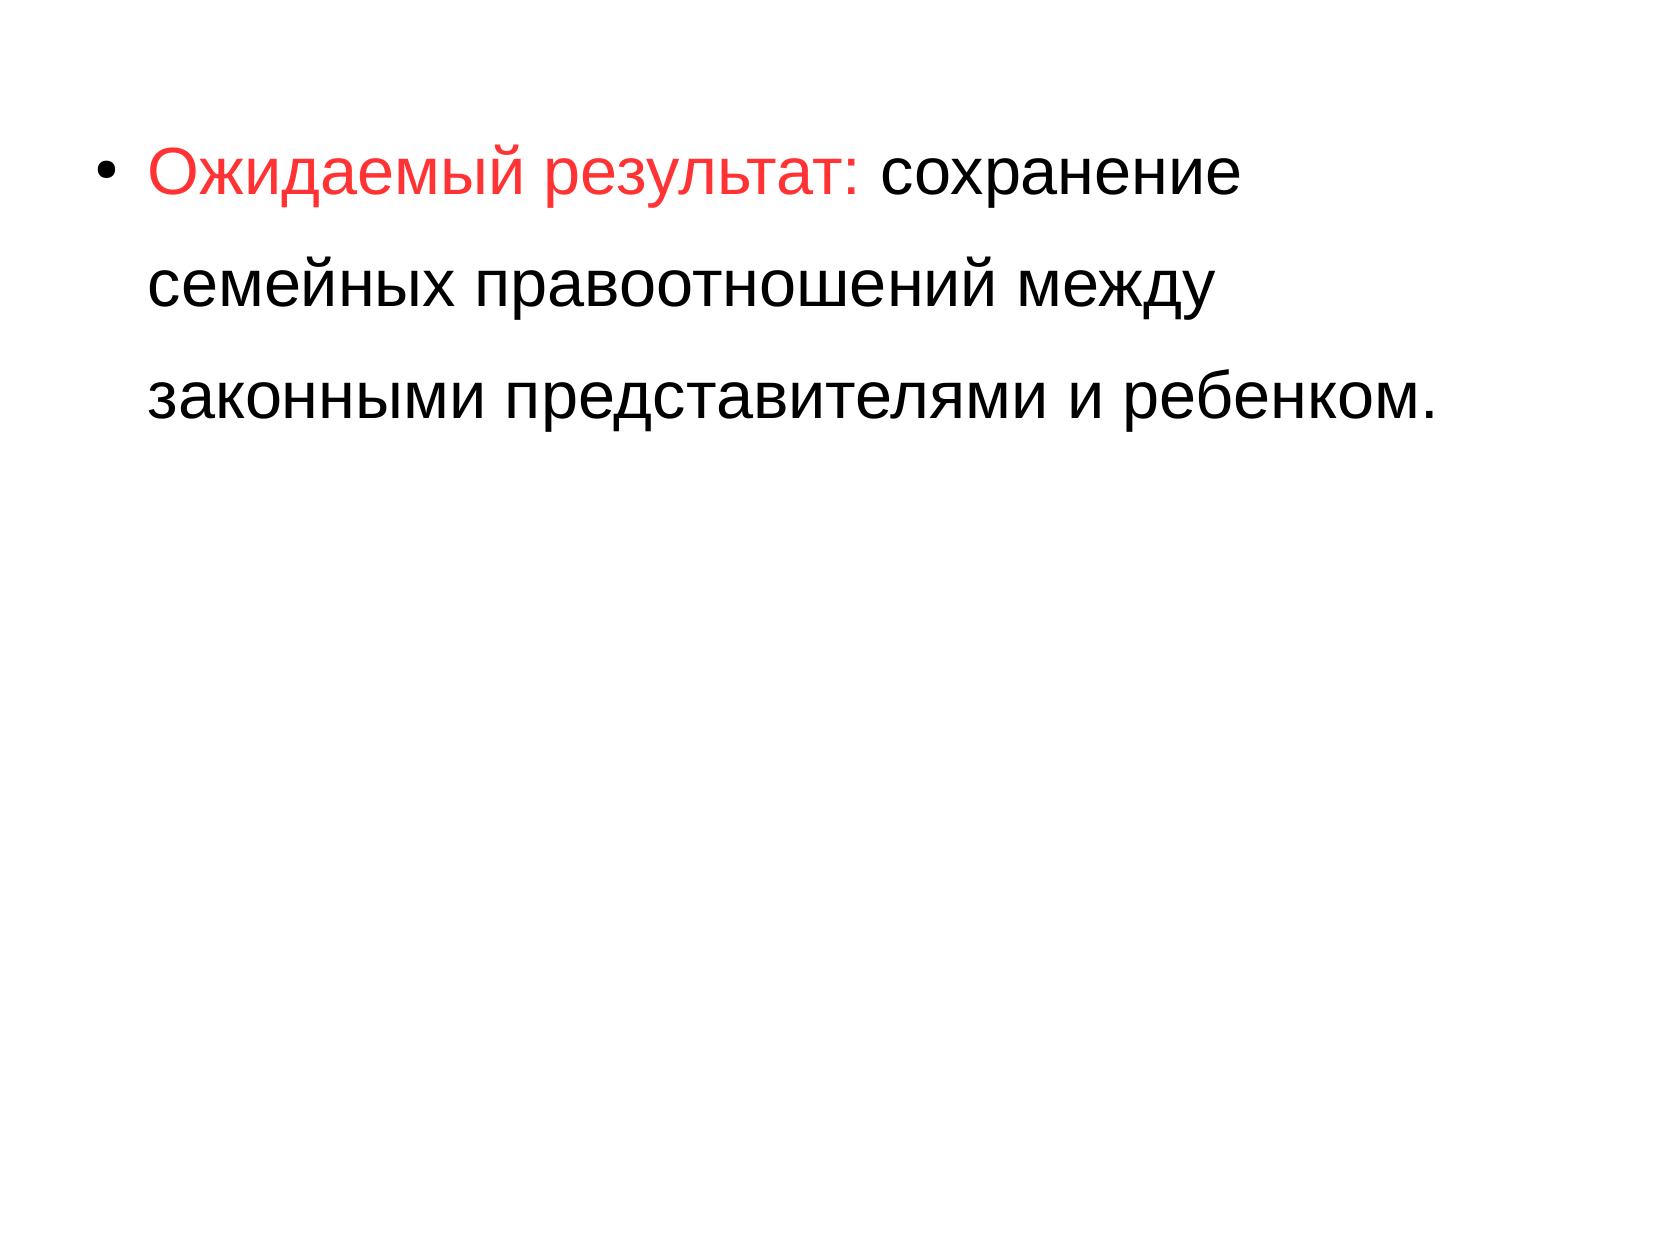

# Ожидаемый результат: сохранение семейных правоотношений между законными представителями и ребенком.